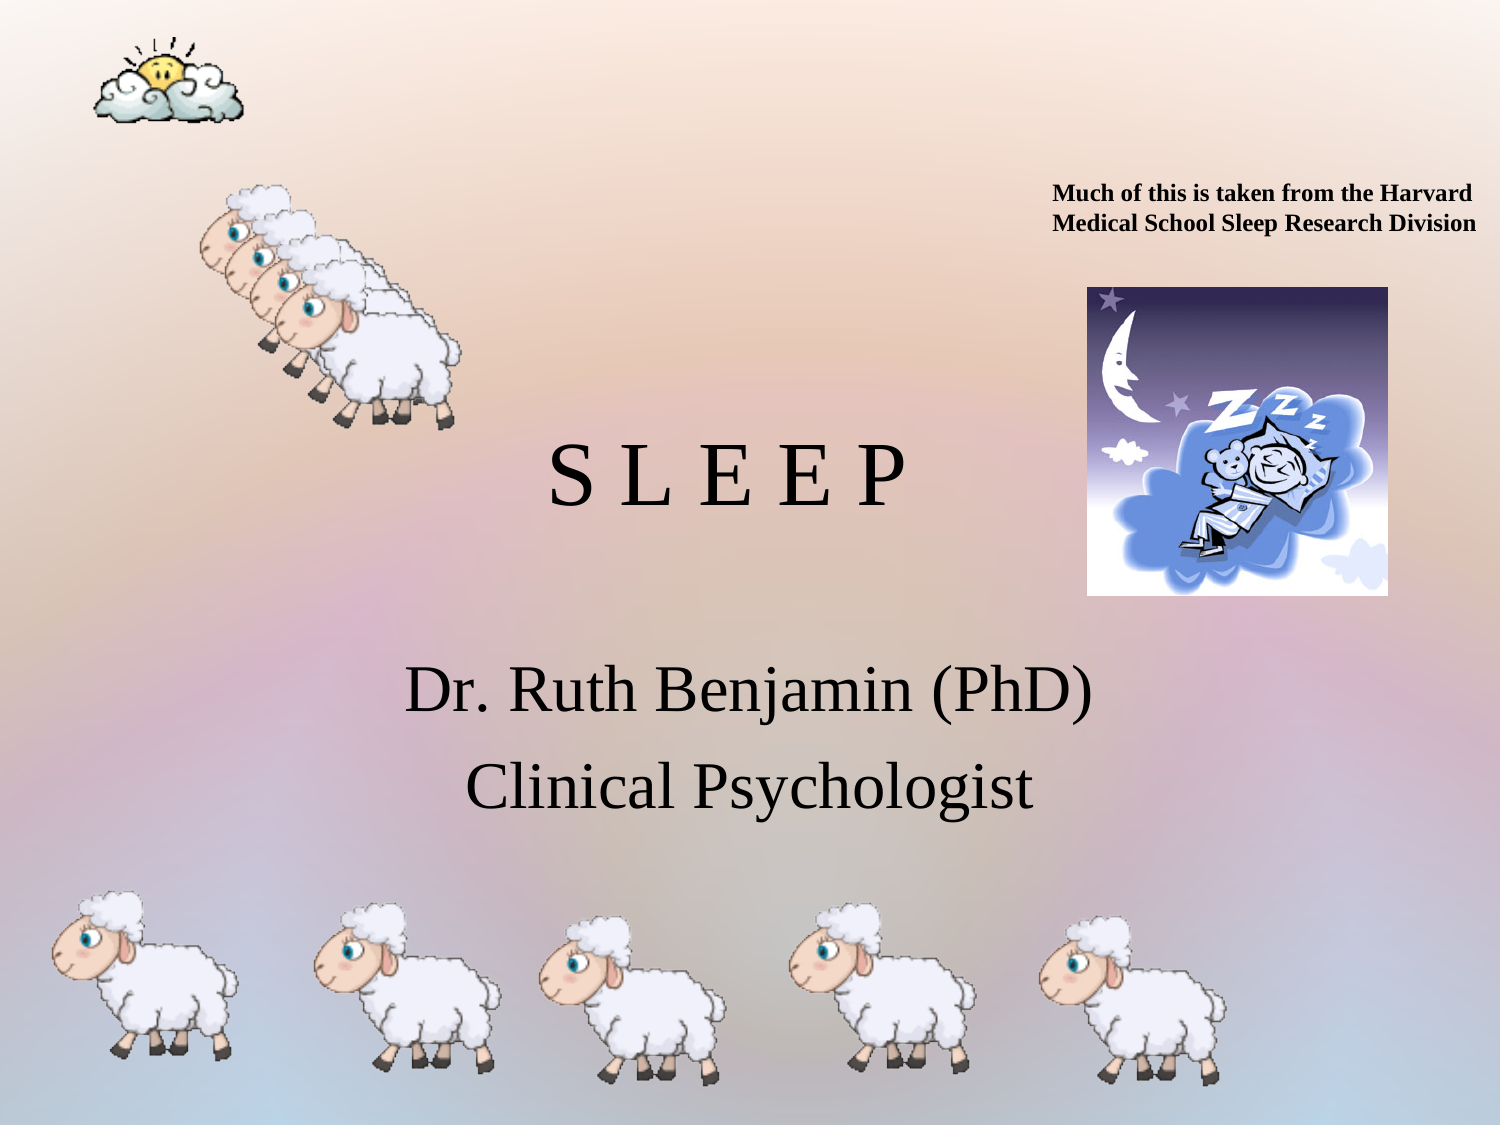

Much of this is taken from the Harvard
Medical School Sleep Research Division
# S L E E P
Dr. Ruth Benjamin (PhD)
Clinical Psychologist